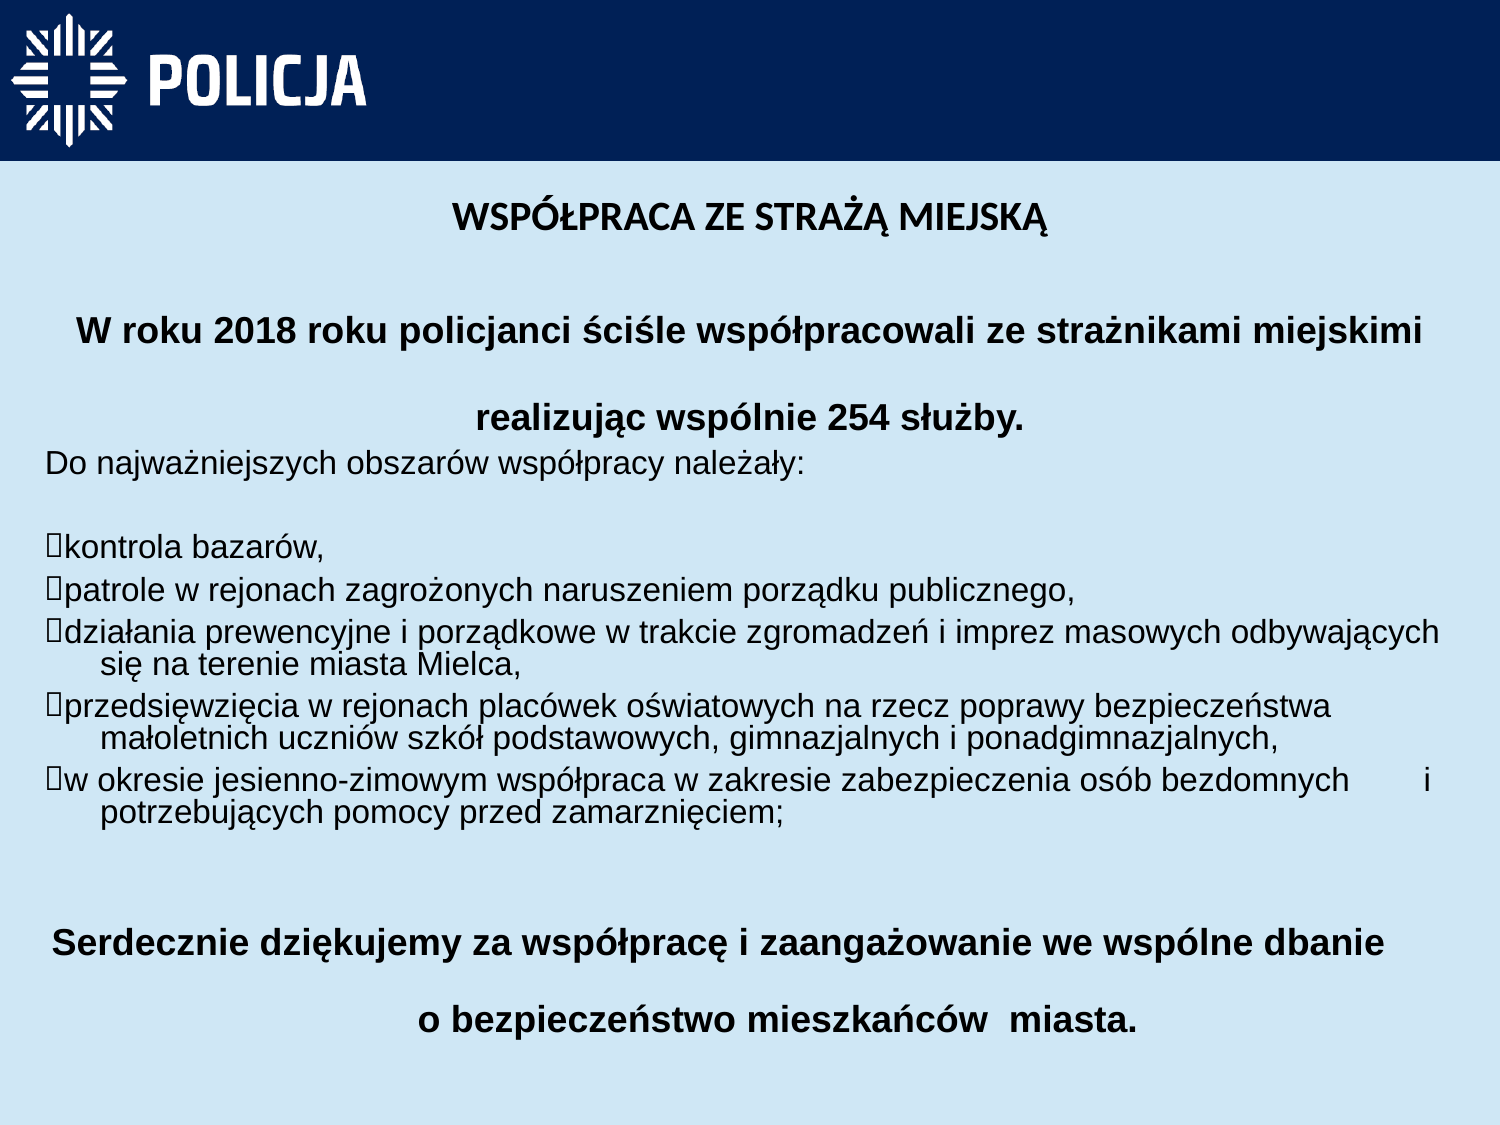

WSPÓŁPRACA ZE STRAŻĄ MIEJSKĄ
W roku 2018 roku policjanci ściśle współpracowali ze strażnikami miejskimi
realizując wspólnie 254 służby.
Do najważniejszych obszarów współpracy należały:
kontrola bazarów,
patrole w rejonach zagrożonych naruszeniem porządku publicznego,
działania prewencyjne i porządkowe w trakcie zgromadzeń i imprez masowych odbywających się na terenie miasta Mielca,
przedsięwzięcia w rejonach placówek oświatowych na rzecz poprawy bezpieczeństwa małoletnich uczniów szkół podstawowych, gimnazjalnych i ponadgimnazjalnych,
w okresie jesienno-zimowym współpraca w zakresie zabezpieczenia osób bezdomnych i potrzebujących pomocy przed zamarznięciem;
Serdecznie dziękujemy za współpracę i zaangażowanie we wspólne dbanie o bezpieczeństwo mieszkańców miasta.